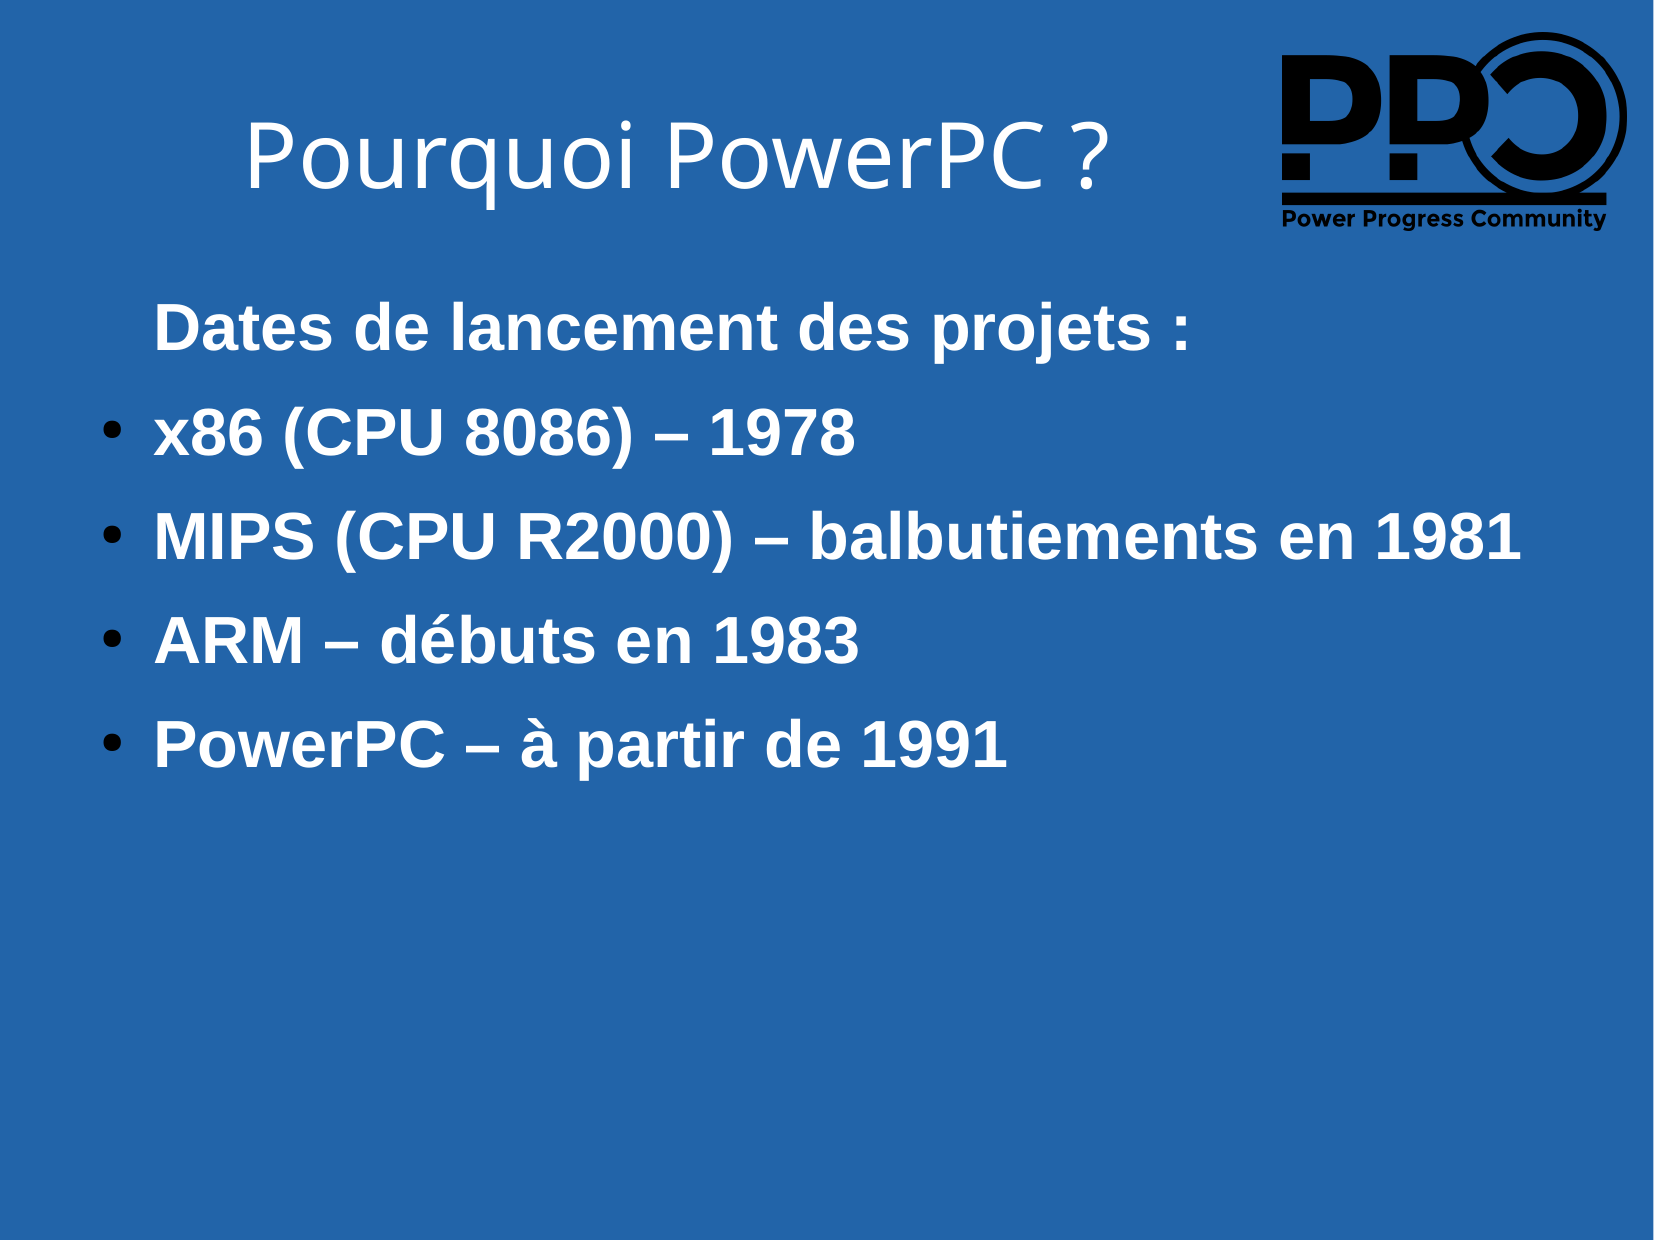

Pourquoi PowerPC ?
# Dates de lancement des projets :
x86 (CPU 8086) – 1978
MIPS (CPU R2000) – balbutiements en 1981
ARM – débuts en 1983
PowerPC – à partir de 1991